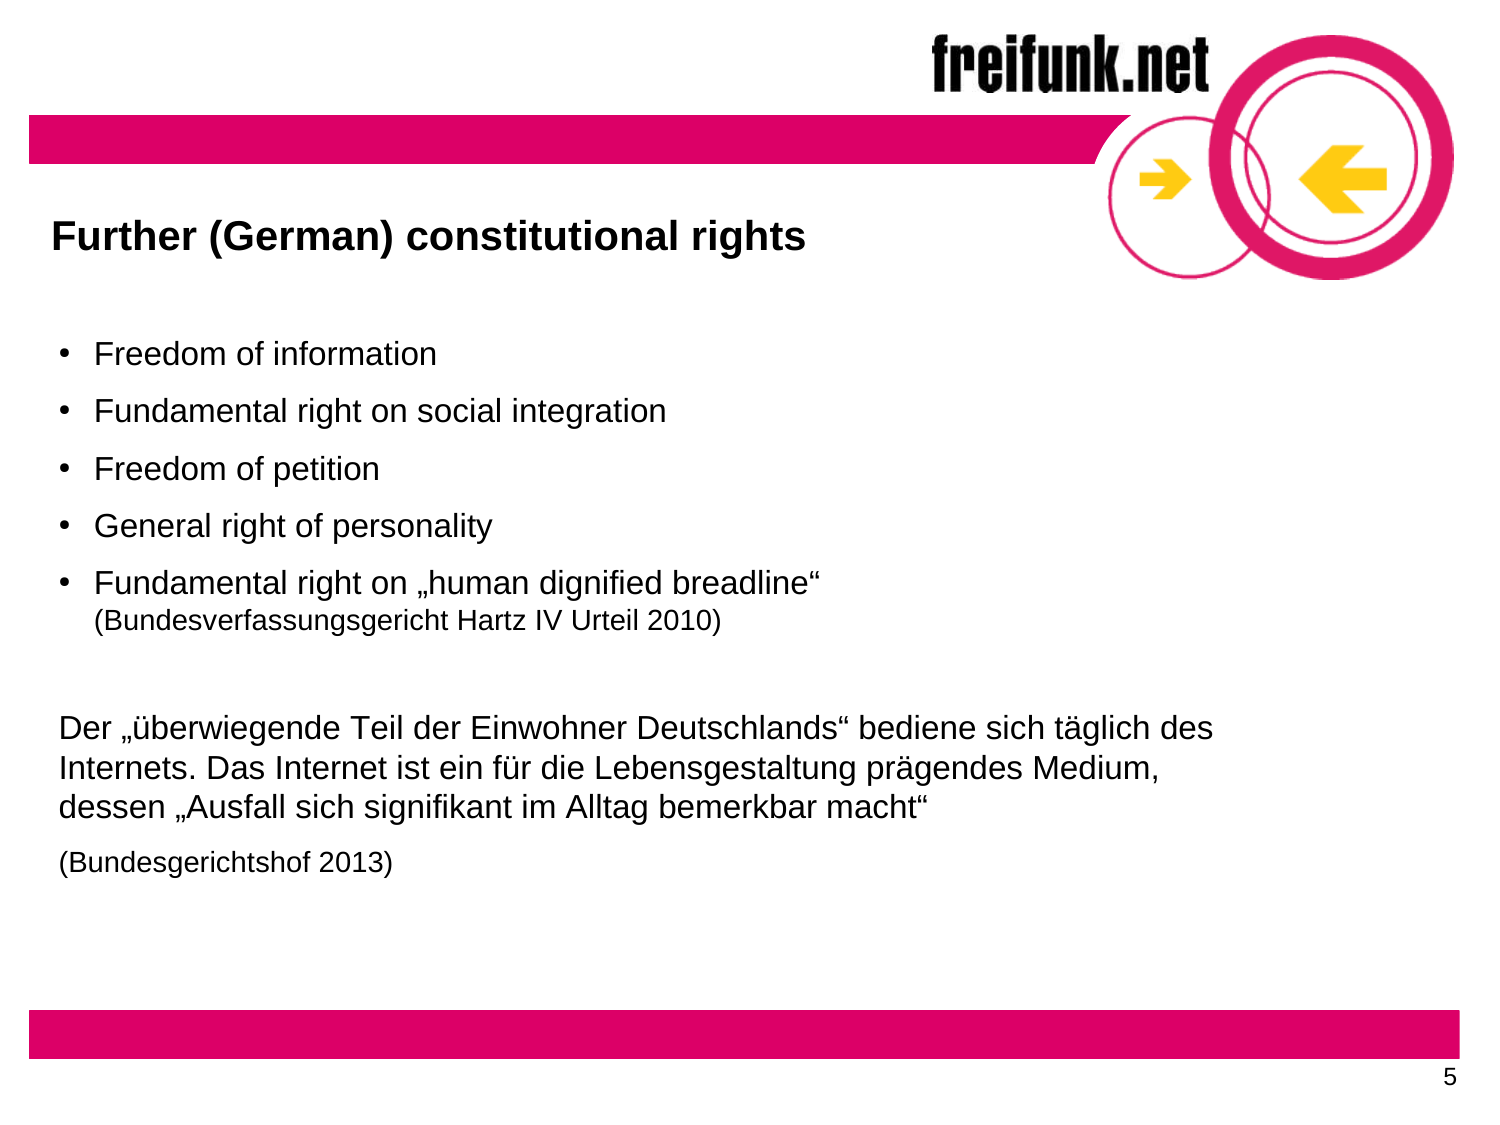

Further (German) constitutional rights
Freedom of information
Fundamental right on social integration
Freedom of petition
General right of personality
Fundamental right on „human dignified breadline“
(Bundesverfassungsgericht Hartz IV Urteil 2010)
Der „überwiegende Teil der Einwohner Deutschlands“ bediene sich täglich des Internets. Das Internet ist ein für die Lebensgestaltung prägendes Medium, dessen „Ausfall sich signifikant im Alltag bemerkbar macht“
(Bundesgerichtshof 2013)
5